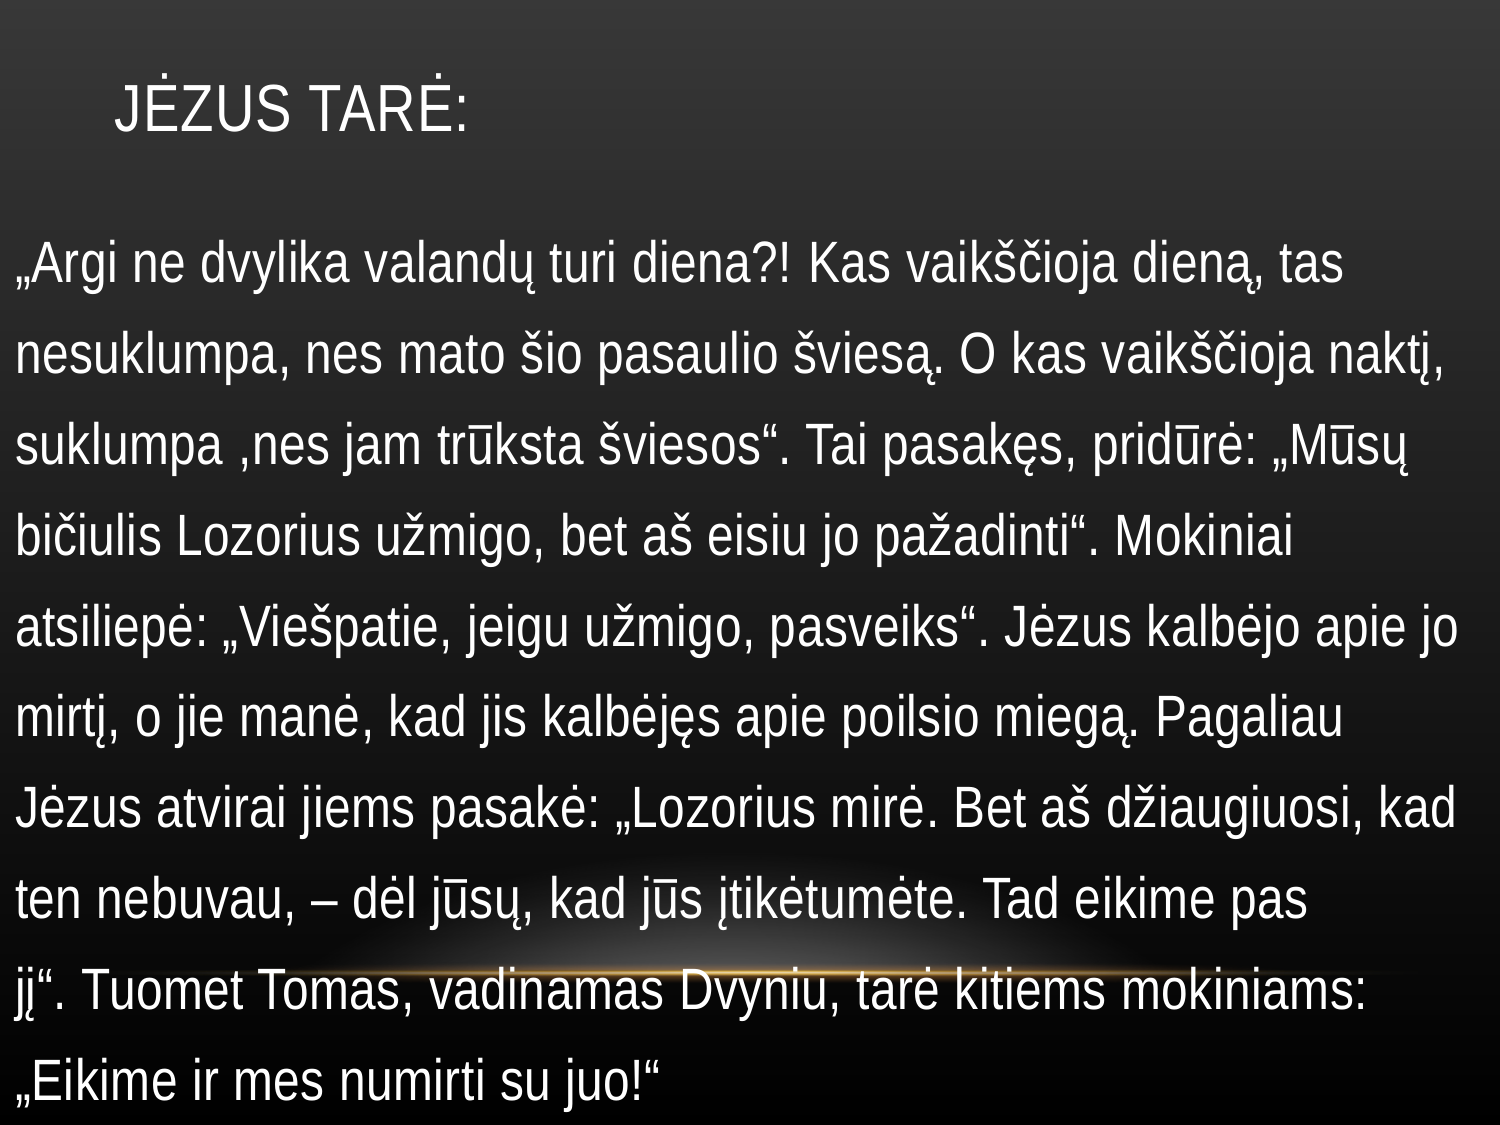

# Jėzus tarė:
„Argi ne dvylika valandų turi diena?! Kas vaikščioja dieną, tas nesuklumpa, nes mato šio pasaulio šviesą. O kas vaikščioja naktį, suklumpa ,nes jam trūksta šviesos“. Tai pasakęs, pridūrė: „Mūsų bičiulis Lozorius užmigo, bet aš eisiu jo pažadinti“. Mokiniai atsiliepė: „Viešpatie, jeigu užmigo, pasveiks“. Jėzus kalbėjo apie jo mirtį, o jie manė, kad jis kalbėjęs apie poilsio miegą. Pagaliau Jėzus atvirai jiems pasakė: „Lozorius mirė. Bet aš džiaugiuosi, kad ten nebuvau, – dėl jūsų, kad jūs įtikėtumėte. Tad eikime pas jį“. Tuomet Tomas, vadinamas Dvyniu, tarė kitiems mokiniams: „Eikime ir mes numirti su juo!“